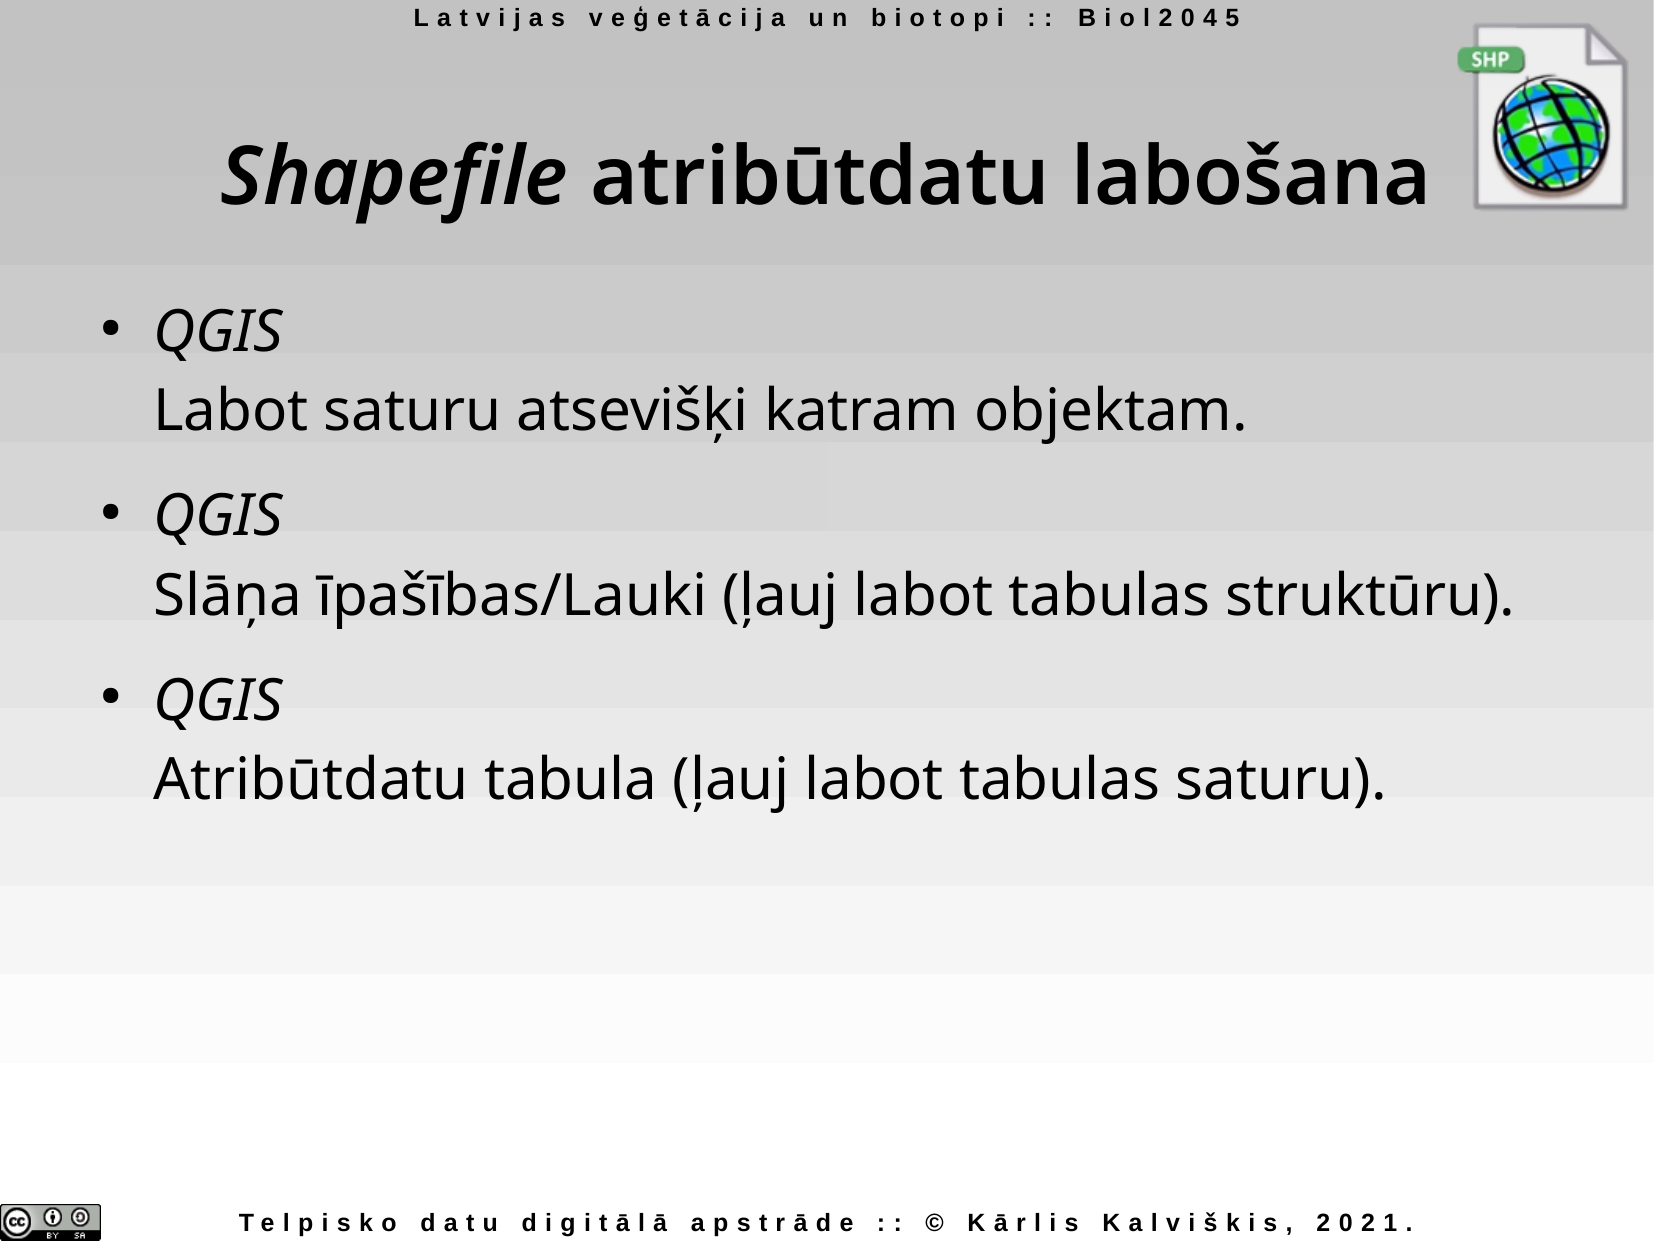

# Shapefile atribūtdatu labošana
QGIS
Labot saturu atsevišķi katram objektam.
QGIS
Slāņa īpašības/Lauki (ļauj labot tabulas struktūru).
QGIS
Atribūtdatu tabula (ļauj labot tabulas saturu).